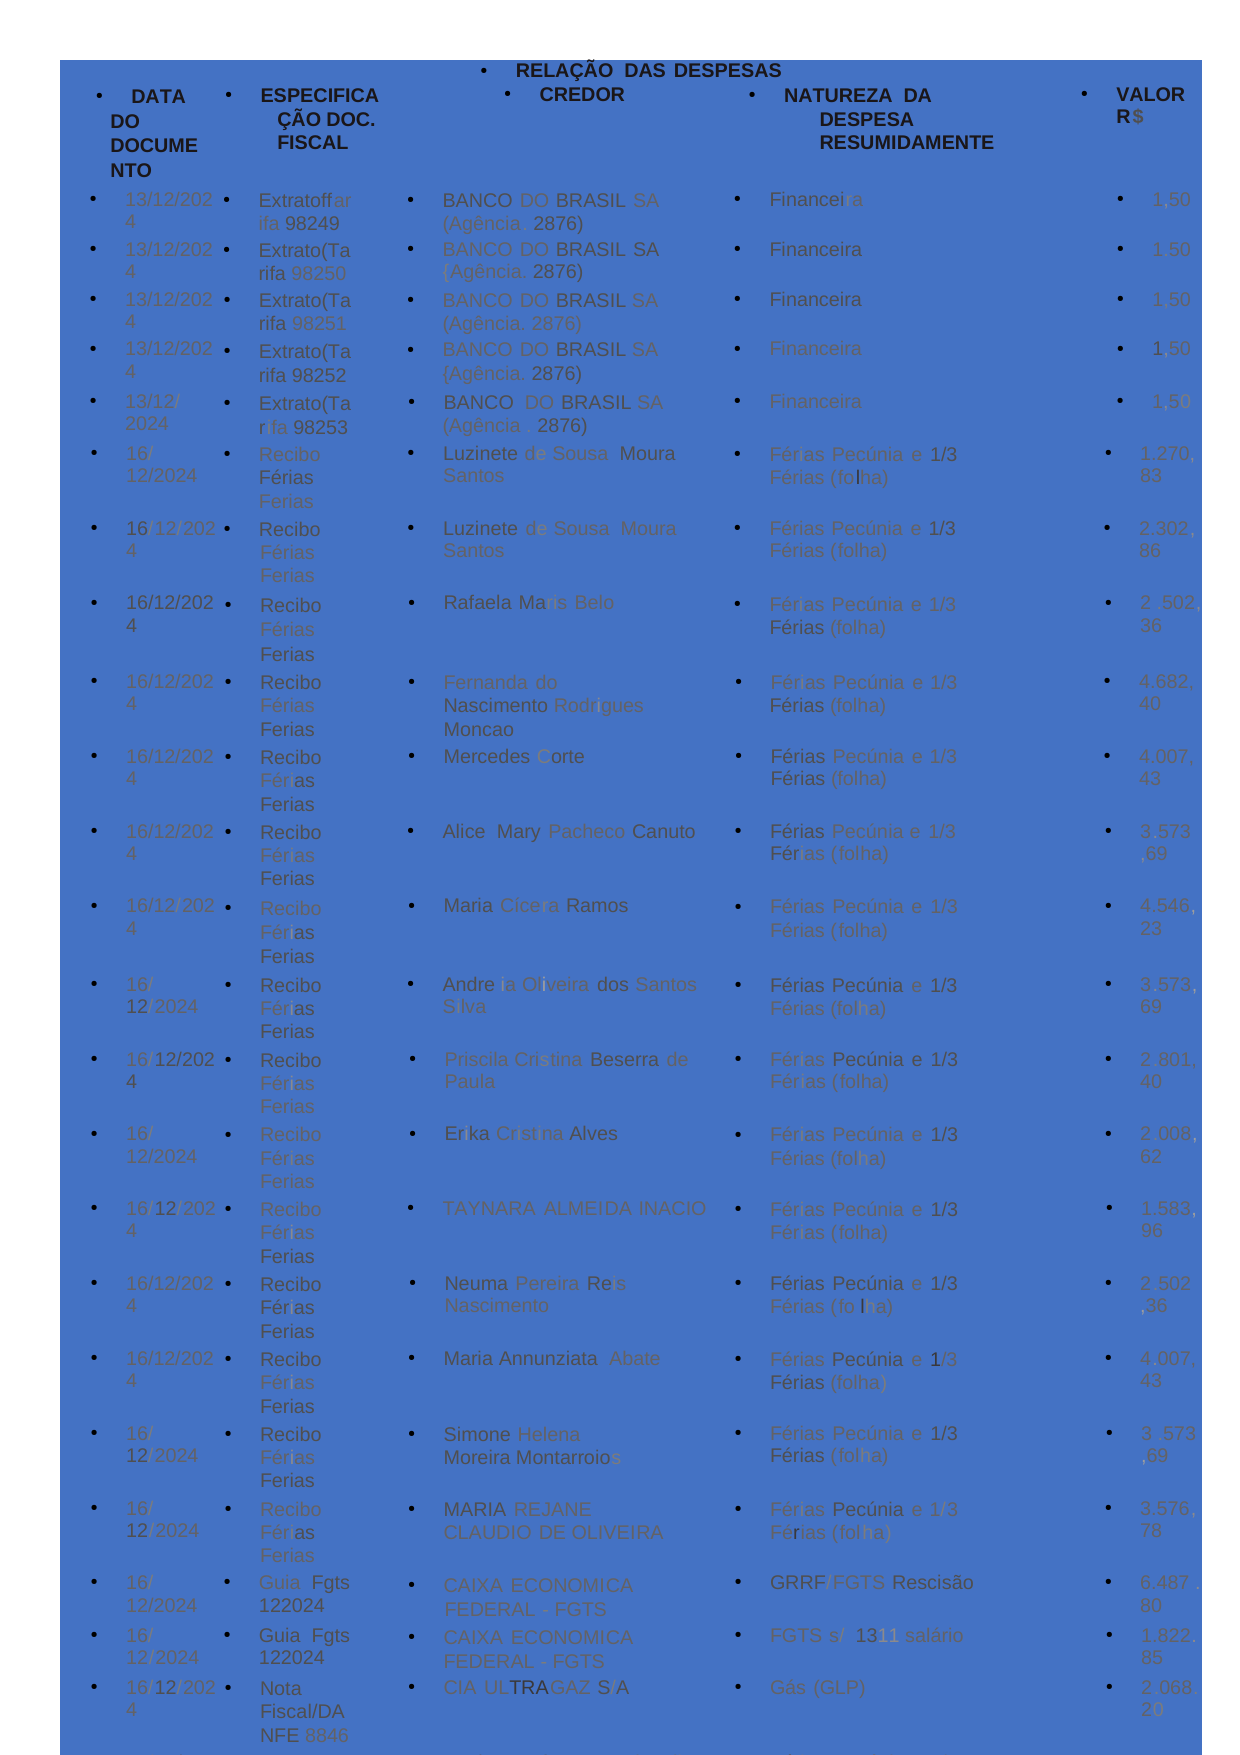

| RELAÇÃO DAS DESPESAS | | | | | |
| --- | --- | --- | --- | --- | --- |
| DATA DO DOCUMENTO | ESPECIFICAÇÃO DOC. FISCAL | | CREDOR | NATUREZA DA DESPESA RESUMIDAMENTE | VALOR R$ |
| 13/12/2024 | Extratoffarifa 98249 | | BANCO DO BRASIL SA (Agência. 2876) | Financeira | 1,50 |
| 13/12/2024 | Extrato(Tarifa 98250 | | BANCO DO BRASIL SA {Agência. 2876) | Financeira | 1.50 |
| 13/12/2024 | Extrato(Tarifa 98251 | | BANCO DO BRASIL SA (Agência. 2876) | Financeira | 1,50 |
| 13/12/2024 | Extrato(Tarifa 98252 | | BANCO DO BRASIL SA {Agência. 2876) | Financeira | 1,50 |
| 13/12/ 2024 | Extrato(Tarifa 98253 | | BANCO DO BRASIL SA (Agência . 2876) | Financeira | 1,50 |
| 16/ 12/2024 | Recibo Férias Ferias | | Luzinete de Sousa Moura Santos | Férias Pecúnia e 1/3 Férias (folha) | 1.270,83 |
| 16/12/2024 | Recibo Férias Ferias | | Luzinete de Sousa Moura Santos | Férias Pecúnia e 1/3 Férias (folha) | 2.302,86 |
| 16/12/2024 | Recibo Férias Ferias | | Rafaela Maris Belo | Férias Pecúnia e 1/3 Férias (folha) | 2 .502,36 |
| 16/12/2024 | Recibo Férias Ferias | | Fernanda do Nascimento Rodrigues Moncao | Férias Pecúnia e 1/3 Férias (folha) | 4.682,40 |
| 16/12/2024 | Recibo Férias Ferias | | Mercedes Corte | Férias Pecúnia e 1/3 Férias (folha) | 4.007,43 |
| 16/12/2024 | Recibo Férias Ferias | | Alice Mary Pacheco Canuto | Férias Pecúnia e 1/3 Férias (folha) | 3.573 ,69 |
| 16/12/2024 | Recibo Férias Ferias | | Maria Cícera Ramos | Férias Pecúnia e 1/3 Férias (folha) | 4.546,23 |
| 16/ 12/2024 | Recibo Férias Ferias | | Andre ia Oliveira dos Santos Silva | Férias Pecúnia e 1/3 Férias (folha) | 3.573,69 |
| 16/12/2024 | Recibo Férias Ferias | | Priscila Cristina Beserra de Paula | Férias Pecúnia e 1/3 Férias (folha) | 2.801,40 |
| 16/ 12/2024 | Recibo Férias Ferias | | Erika Cristina Alves | Férias Pecúnia e 1/3 Férias (folha) | 2.008,62 |
| 16/12/2024 | Recibo Férias Ferias | | TAYNARA ALMEIDA INACIO | Férias Pecúnia e 1/3 Férias (folha) | 1.583,96 |
| 16/12/2024 | Recibo Férias Ferias | | Neuma Pereira Reis Nascimento | Férias Pecúnia e 1/3 Férias (fo lha) | 2.502 ,36 |
| 16/12/2024 | Recibo Férias Ferias | | Maria Annunziata Abate | Férias Pecúnia e 1/3 Férias (folha) | 4.007,43 |
| 16/ 12/2024 | Recibo Férias Ferias | | Simone Helena Moreira Montarroios | Férias Pecúnia e 1/3 Férias (folha) | 3 .573,69 |
| 16/ 12/2024 | Recibo Férias Ferias | | MARIA REJANE CLAUDIO DE OLIVEIRA | Férias Pecúnia e 1/3 Férias (folha) | 3.576,78 |
| 16/ 12/2024 | Guia Fgts 122024 | | CAIXA ECONOMICA FEDERAL - FGTS | GRRF/FGTS Rescisão | 6.487 .80 |
| 16/ 12/2024 | Guia Fgts 122024 | | CAIXA ECONOMICA FEDERAL - FGTS | FGTS s/ 1311 salário | 1.822.85 |
| 16/12/2024 | Nota Fiscal/DANFE 8846 | | CIA ULTRAGAZ S/A | Gás (GLP) | 2.068.20 |
| 16/12/2024 | Recibo Férias 122024 | | Maria Josefa Lopes de Olive ira | Férias Pecúnia e 1/3 Férias (folha) | 2.663,75 |
O::ln ?c;na